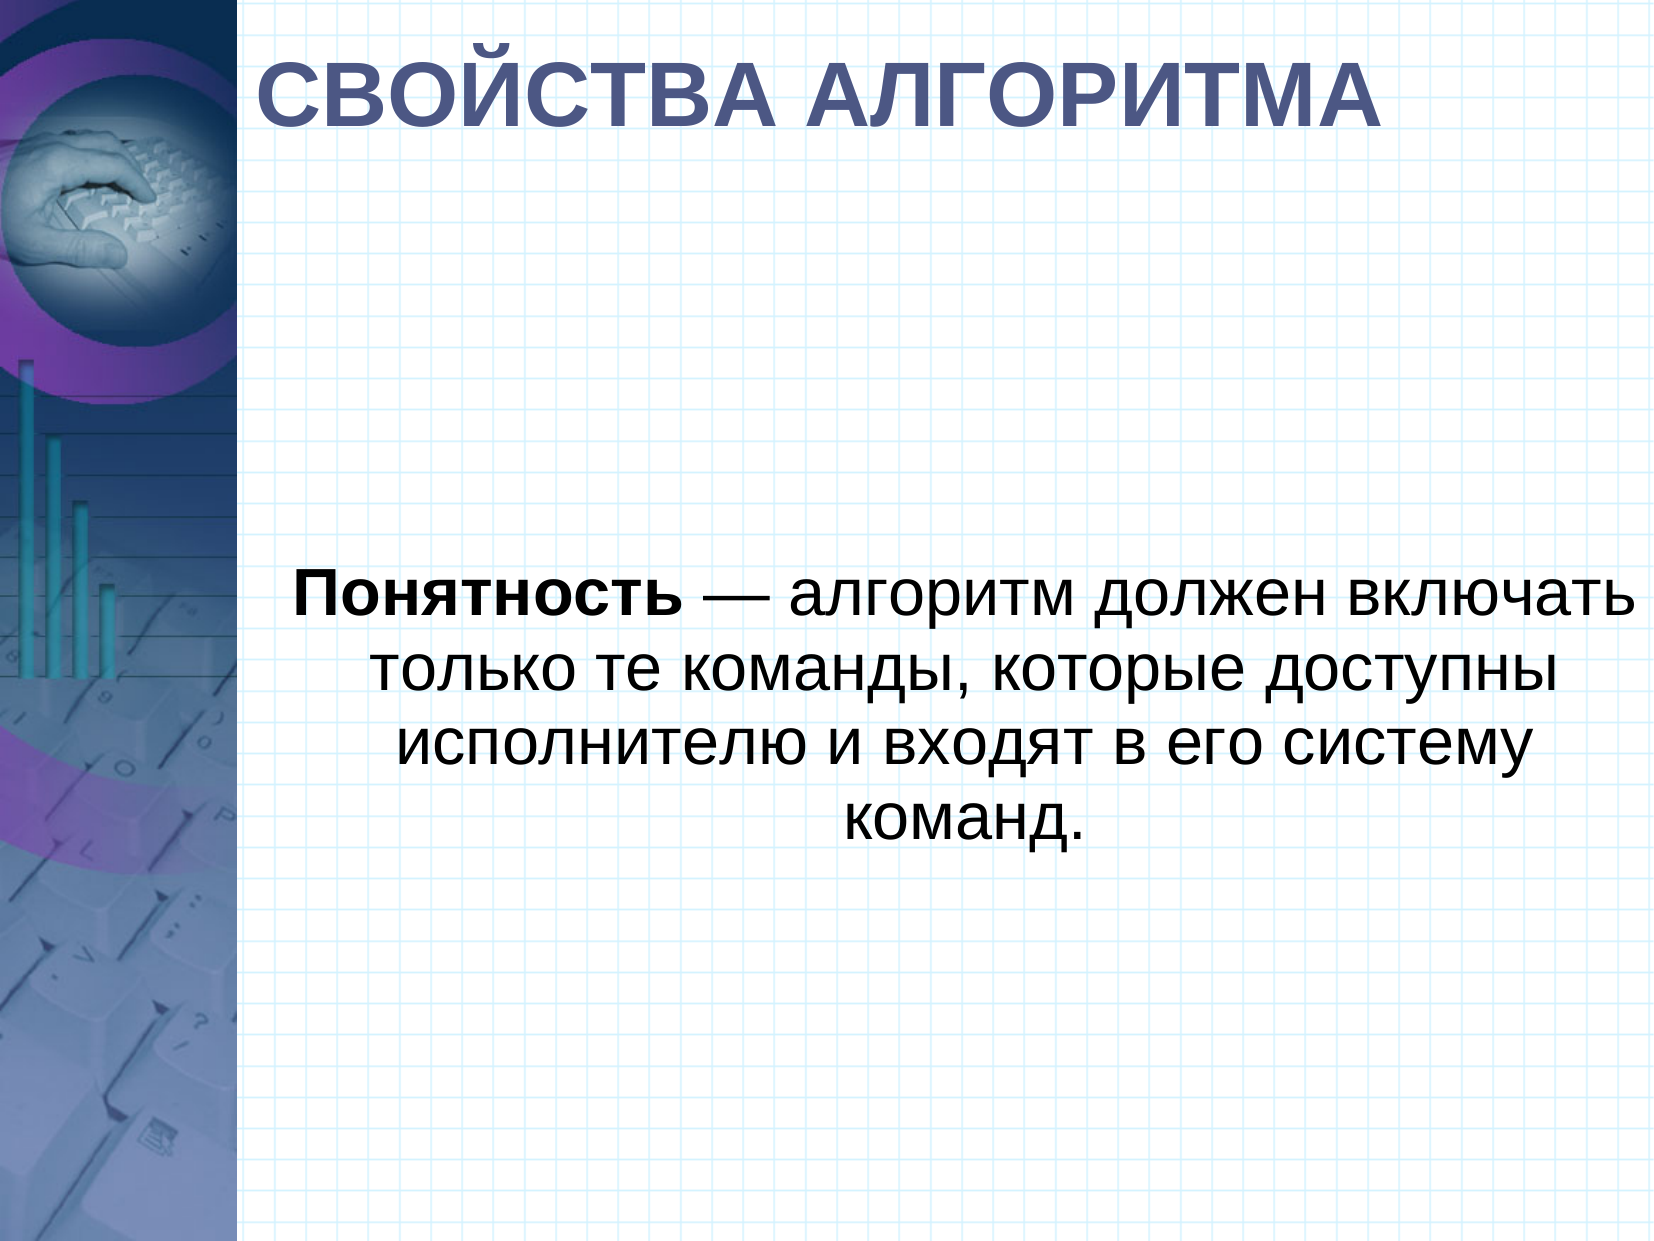

# СВОЙСТВА АЛГОРИТМА
Понятность — алгоритм должен включать только те команды, которые доступны исполнителю и входят в его систему команд.